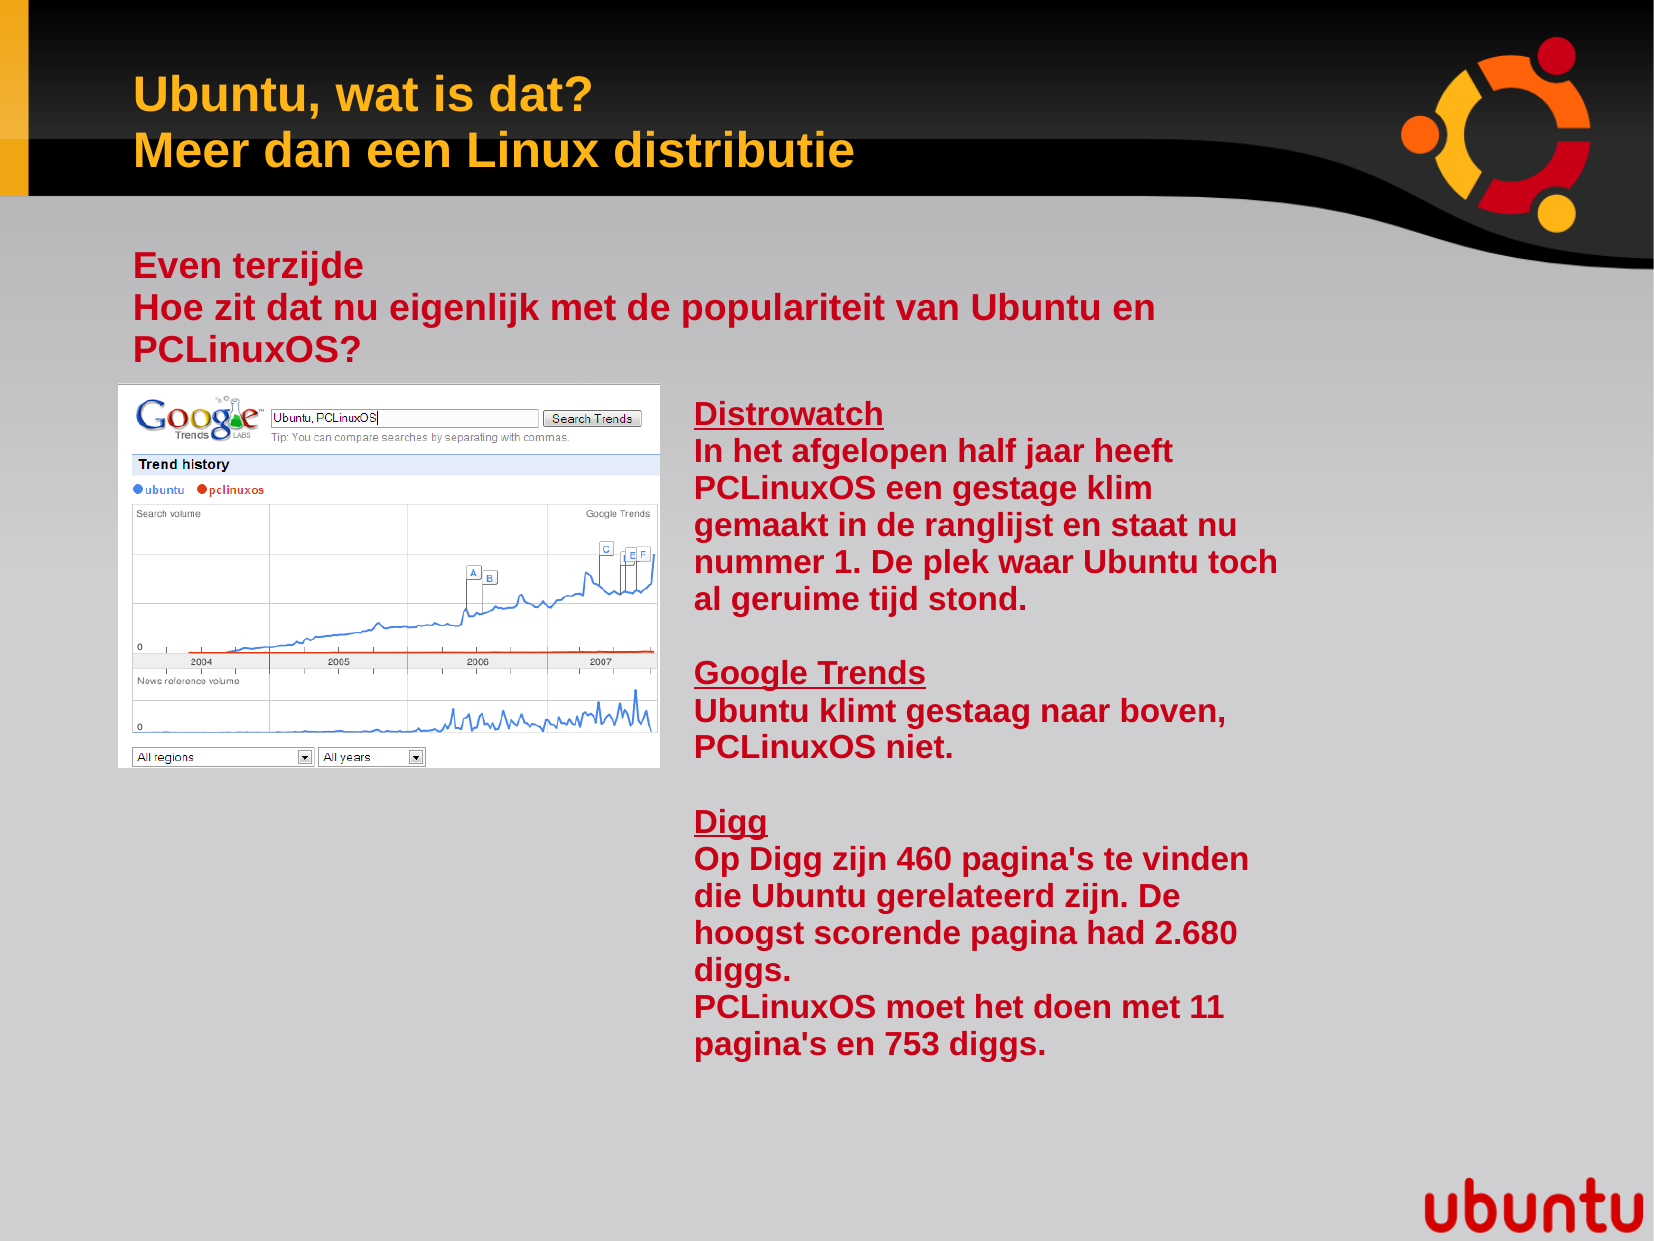

Ubuntu, wat is dat?
Meer dan een Linux distributie
Even terzijde
Hoe zit dat nu eigenlijk met de populariteit van Ubuntu en PCLinuxOS?
Distrowatch
In het afgelopen half jaar heeft PCLinuxOS een gestage klim gemaakt in de ranglijst en staat nu nummer 1. De plek waar Ubuntu toch al geruime tijd stond.
Google Trends
Ubuntu klimt gestaag naar boven, PCLinuxOS niet.
Digg
Op Digg zijn 460 pagina's te vinden die Ubuntu gerelateerd zijn. De hoogst scorende pagina had 2.680 diggs.
PCLinuxOS moet het doen met 11 pagina's en 753 diggs.